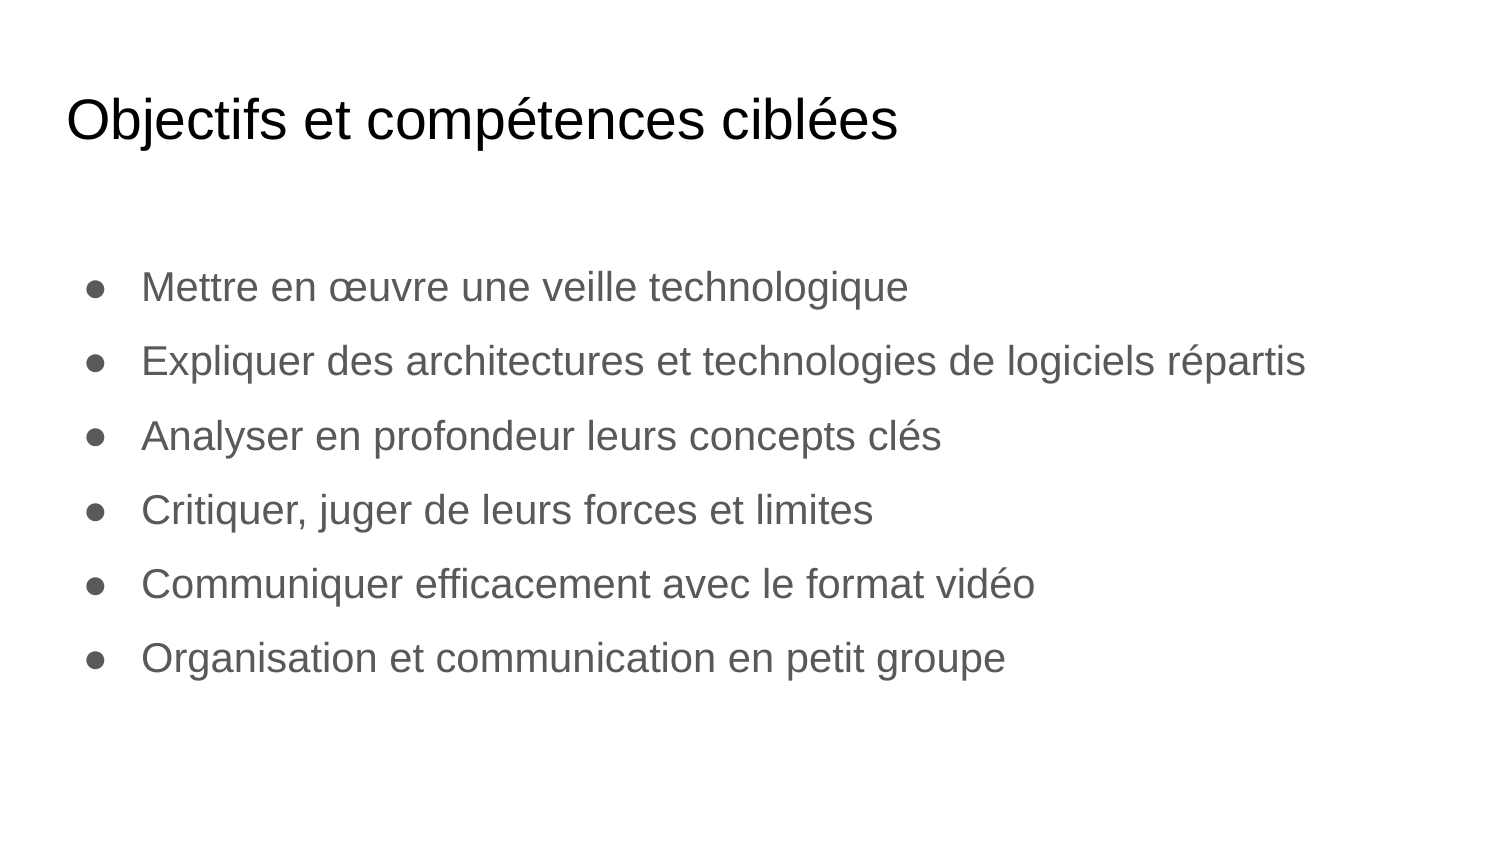

# Objectifs et compétences ciblées
Mettre en œuvre une veille technologique
Expliquer des architectures et technologies de logiciels répartis
Analyser en profondeur leurs concepts clés
Critiquer, juger de leurs forces et limites
Communiquer efficacement avec le format vidéo
Organisation et communication en petit groupe